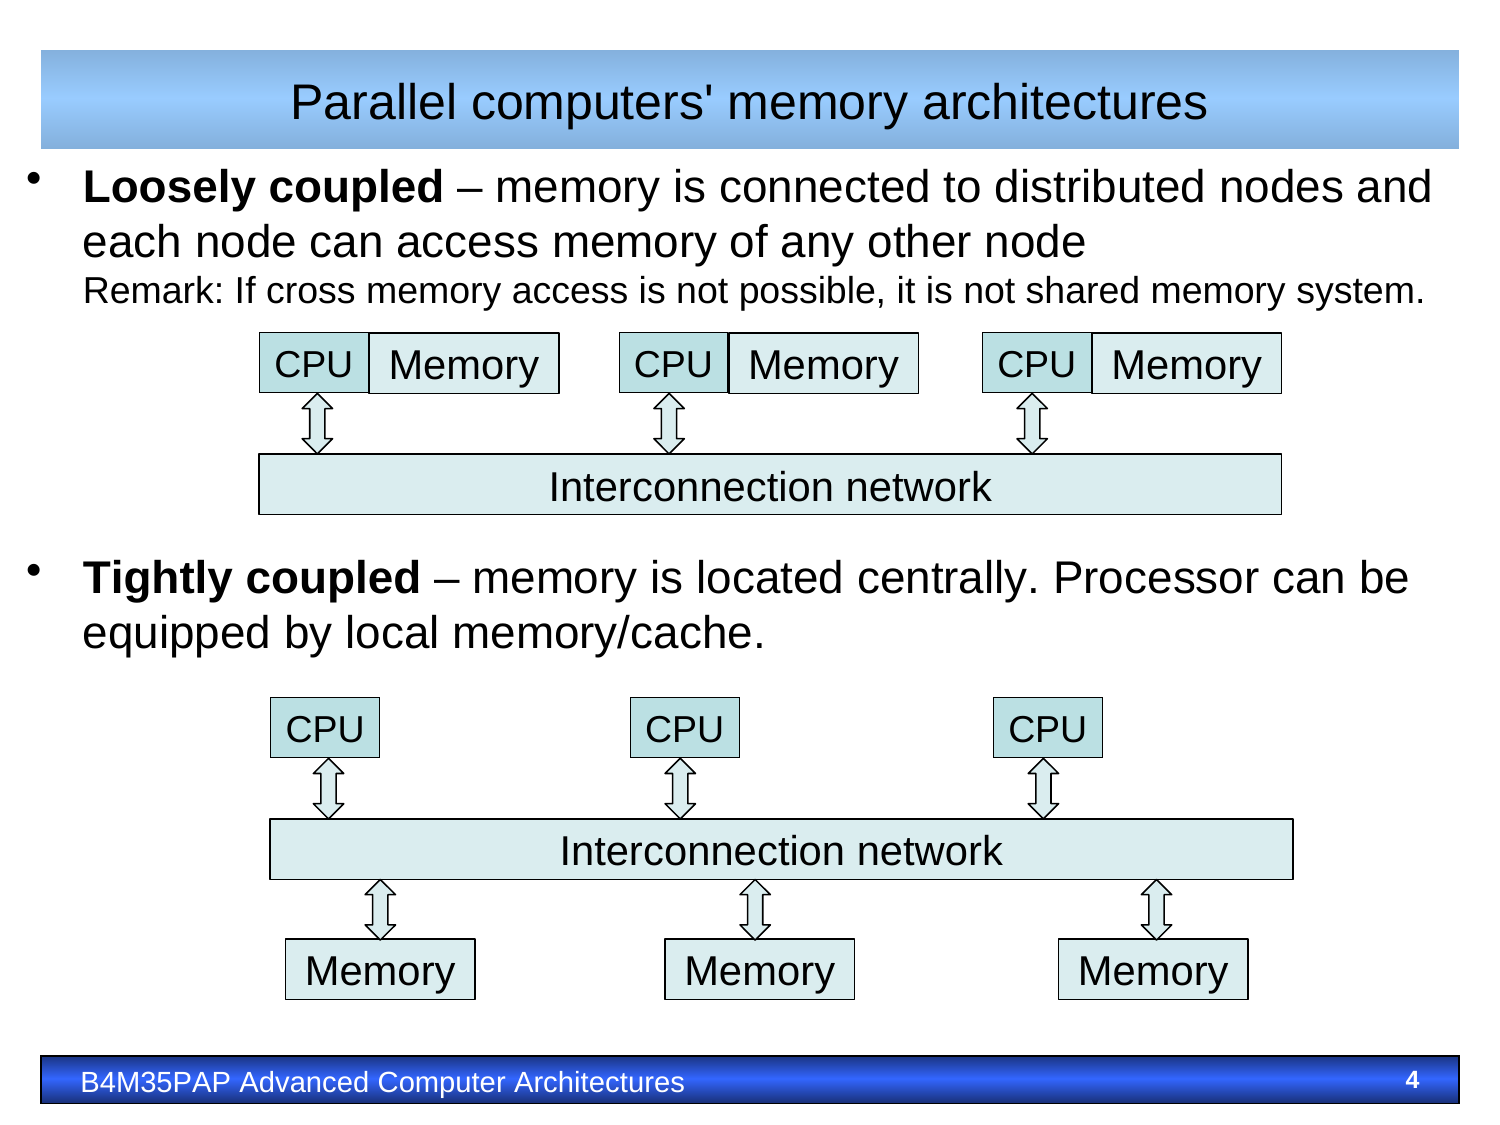

# Parallel computers' memory architectures
Loosely coupled – memory is connected to distributed nodes and each node can access memory of any other node
Remark: If cross memory access is not possible, it is not shared memory system.
Tightly coupled – memory is located centrally. Processor can be equipped by local memory/cache.
CPU
Memory
CPU
Memory
CPU
Memory
Interconnection network
CPU
Memory
CPU
Memory
CPU
Memory
Interconnection network